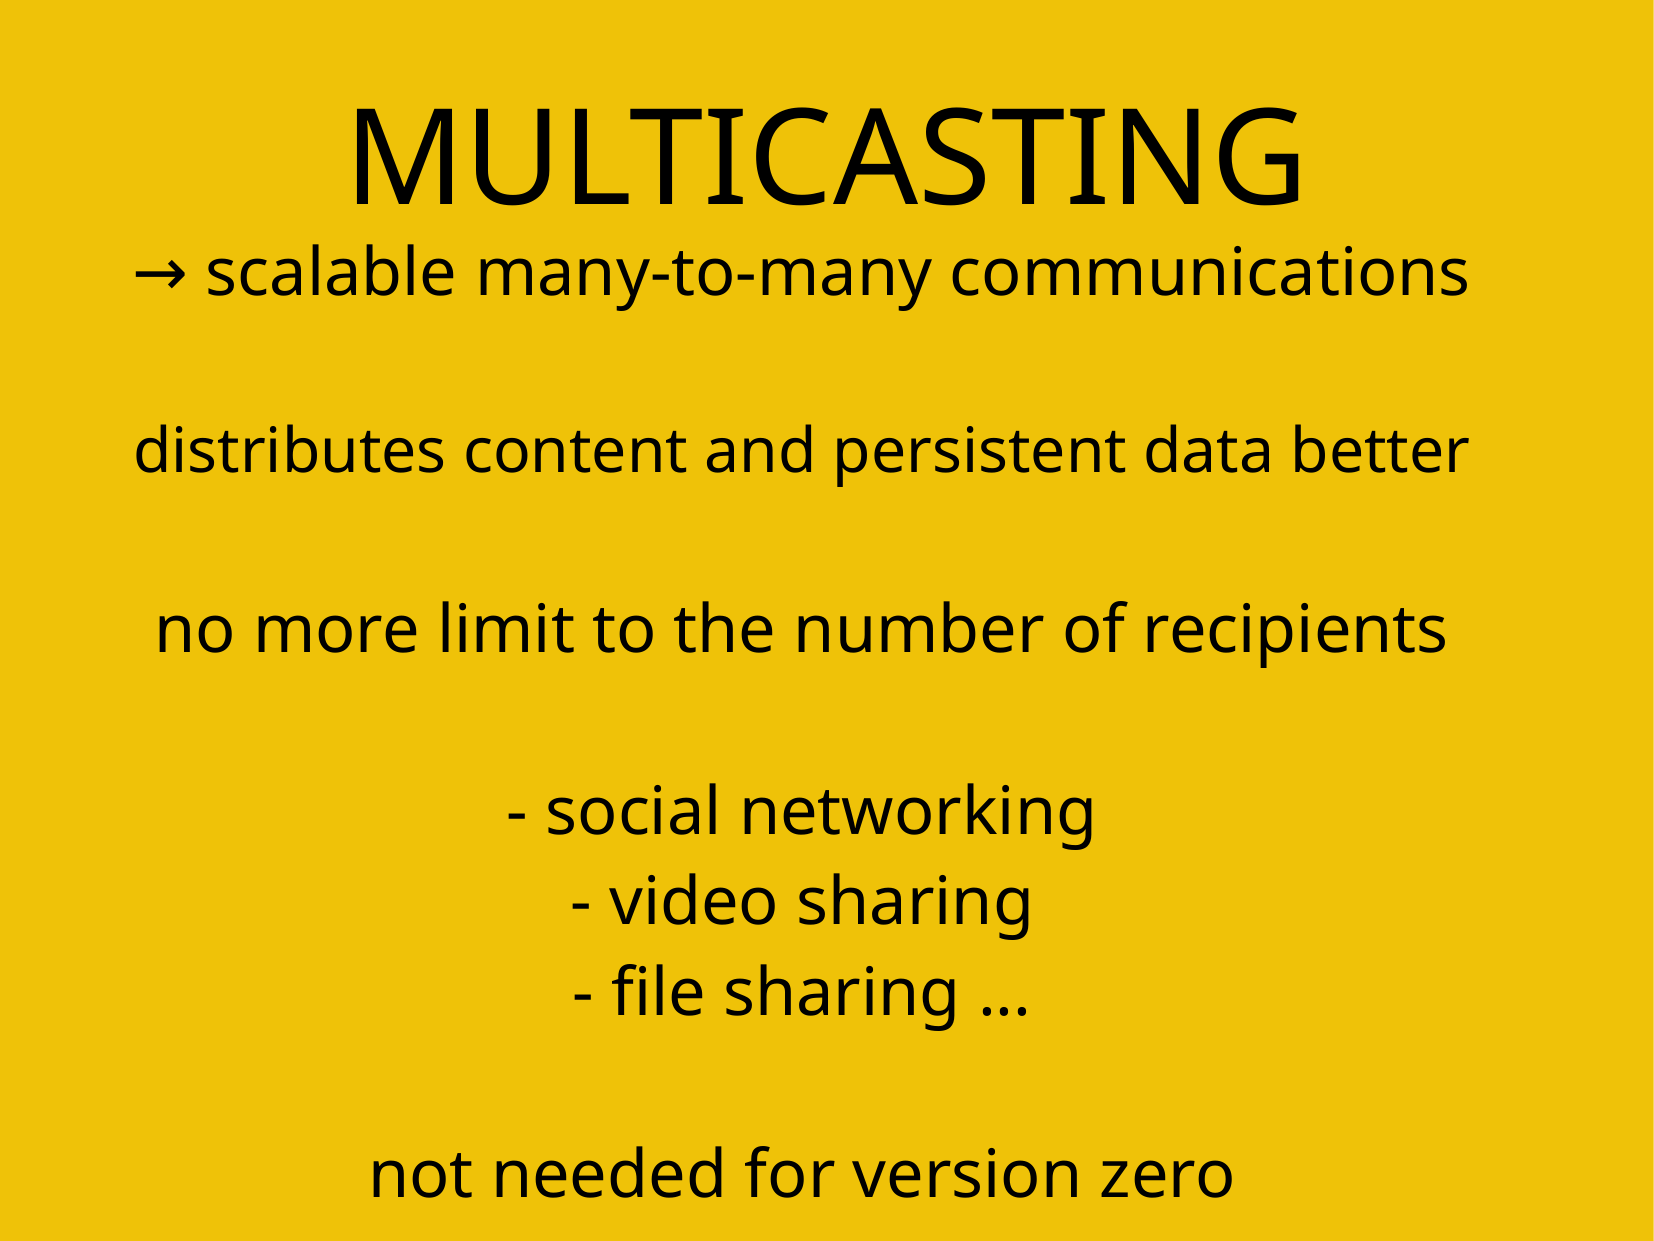

# MULTICASTING
→ scalable many-to-many communications
distributes content and persistent data better
no more limit to the number of recipients
- social networking
- video sharing
- file sharing ...
not needed for version zero